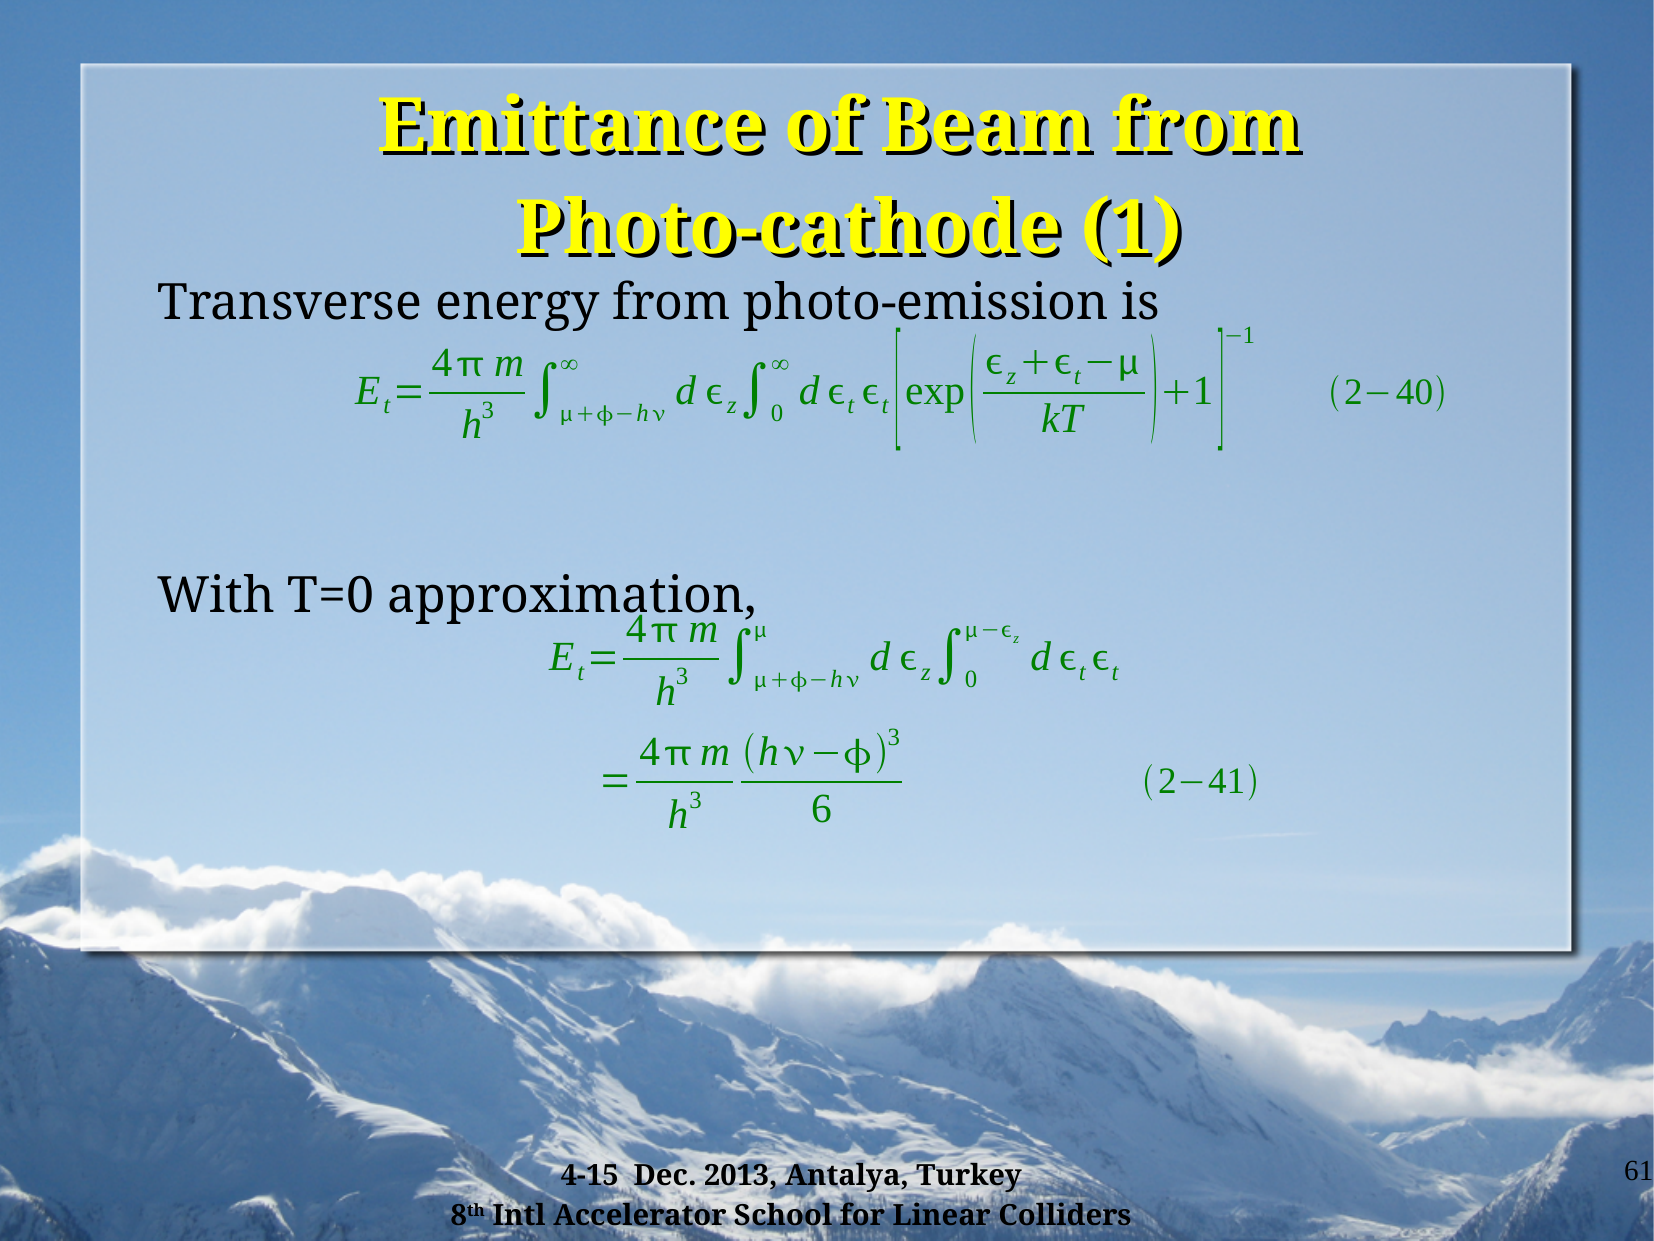

# Emittance of Beam from Photo-cathode (1)
Transverse energy from photo-emission is
With T=0 approximation,
61